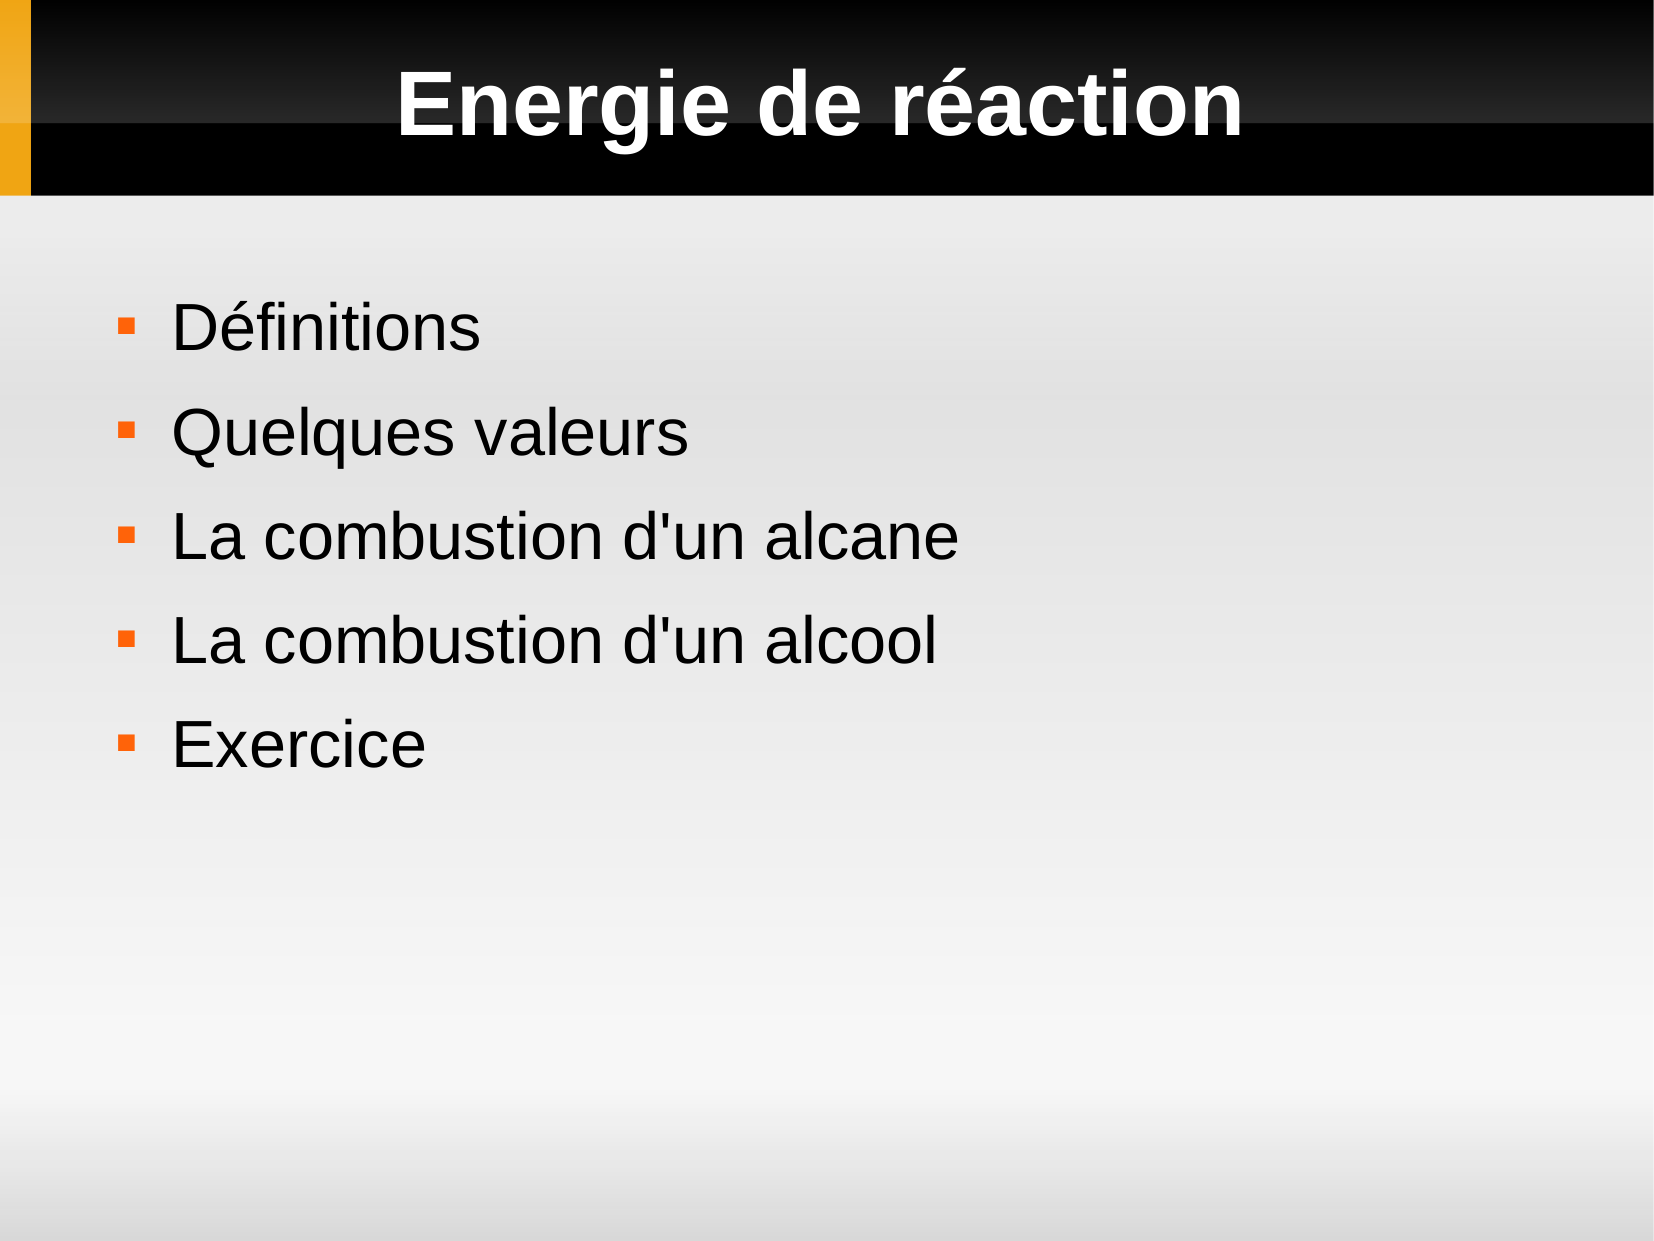

# Energie de réaction
Définitions
Quelques valeurs
La combustion d'un alcane
La combustion d'un alcool
Exercice